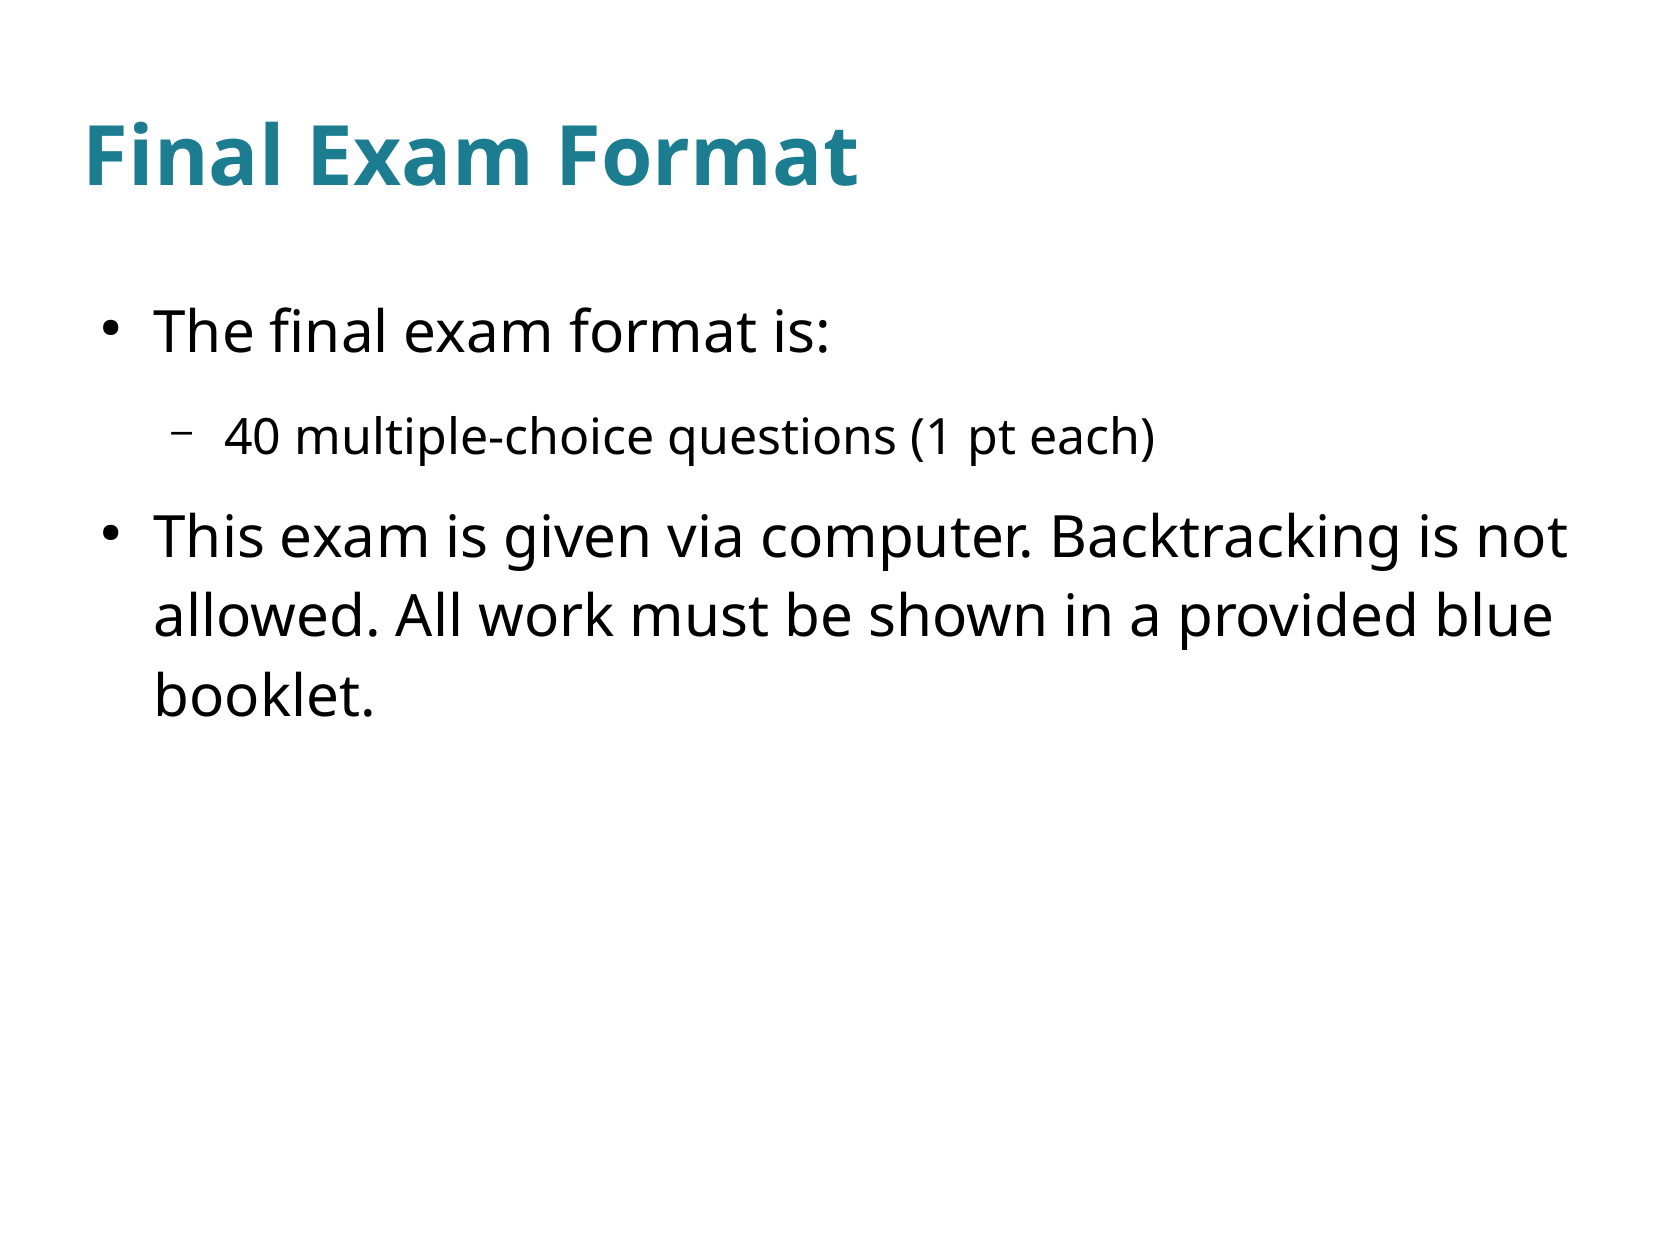

# Final Exam Format
The final exam format is:
40 multiple-choice questions (1 pt each)
This exam is given via computer. Backtracking is not allowed. All work must be shown in a provided blue booklet.